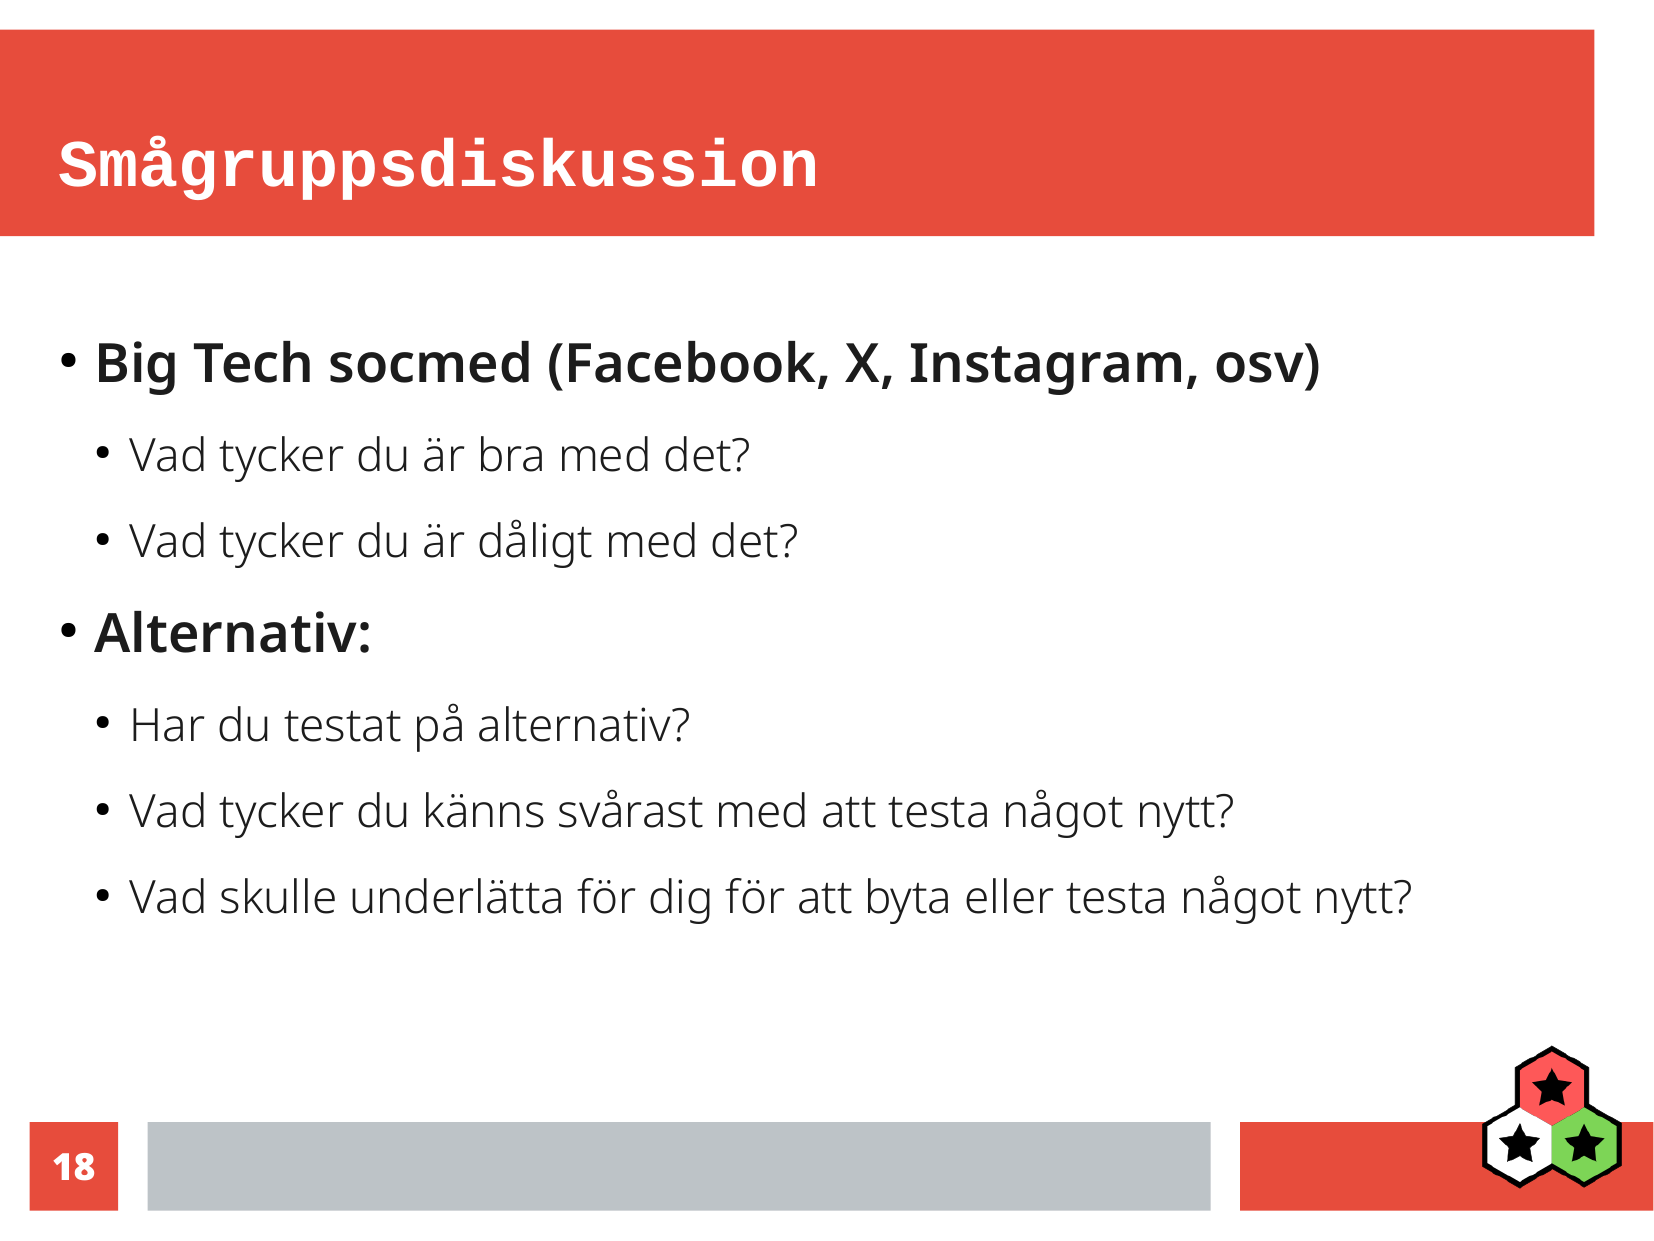

# Smågruppsdiskussion
Big Tech socmed (Facebook, X, Instagram, osv)
Vad tycker du är bra med det?
Vad tycker du är dåligt med det?
Alternativ:
Har du testat på alternativ?
Vad tycker du känns svårast med att testa något nytt?
Vad skulle underlätta för dig för att byta eller testa något nytt?
18